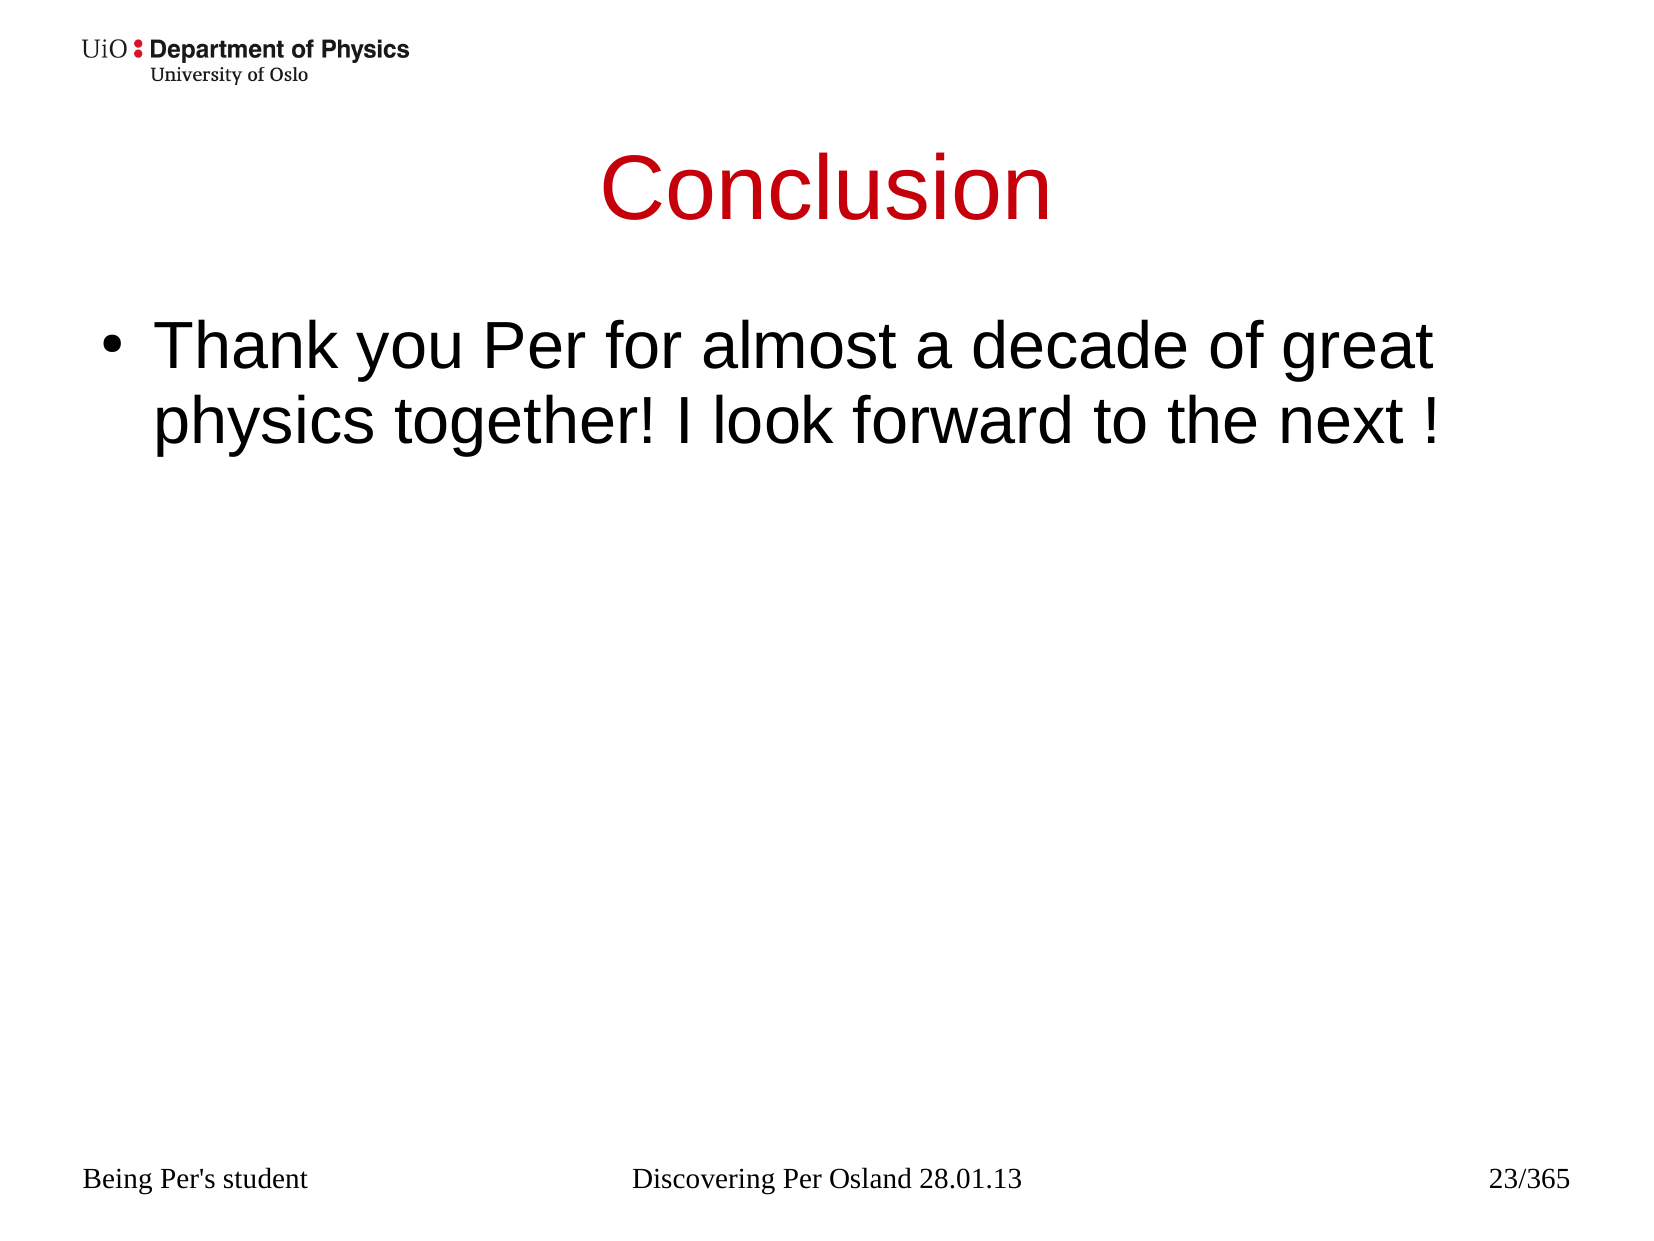

# Conclusion
Thank you Per for almost a decade of great physics together! I look forward to the next !
Being Per's student
Discovering Per Osland 28.01.13
23